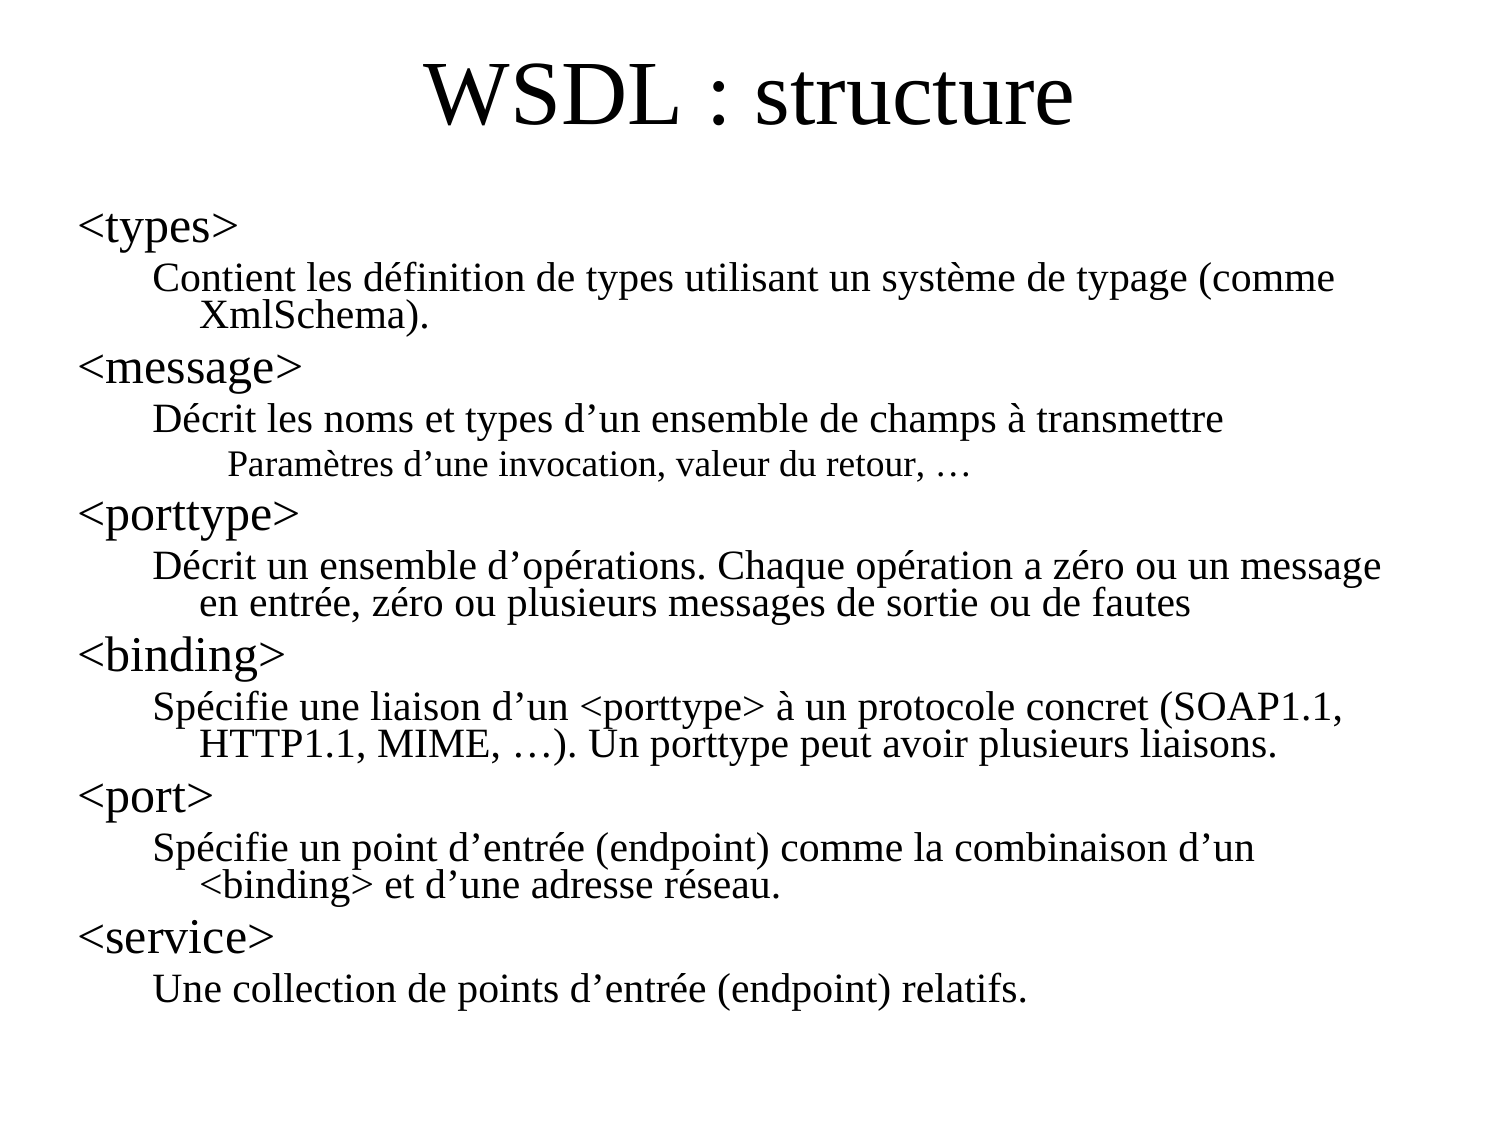

# WSDL : structure
<types>
Contient les définition de types utilisant un système de typage (comme XmlSchema).
<message>
Décrit les noms et types d’un ensemble de champs à transmettre
Paramètres d’une invocation, valeur du retour, …
<porttype>
Décrit un ensemble d’opérations. Chaque opération a zéro ou un message en entrée, zéro ou plusieurs messages de sortie ou de fautes
<binding>
Spécifie une liaison d’un <porttype> à un protocole concret (SOAP1.1, HTTP1.1, MIME, …). Un porttype peut avoir plusieurs liaisons.
<port>
Spécifie un point d’entrée (endpoint) comme la combinaison d’un <binding> et d’une adresse réseau.
<service>
Une collection de points d’entrée (endpoint) relatifs.